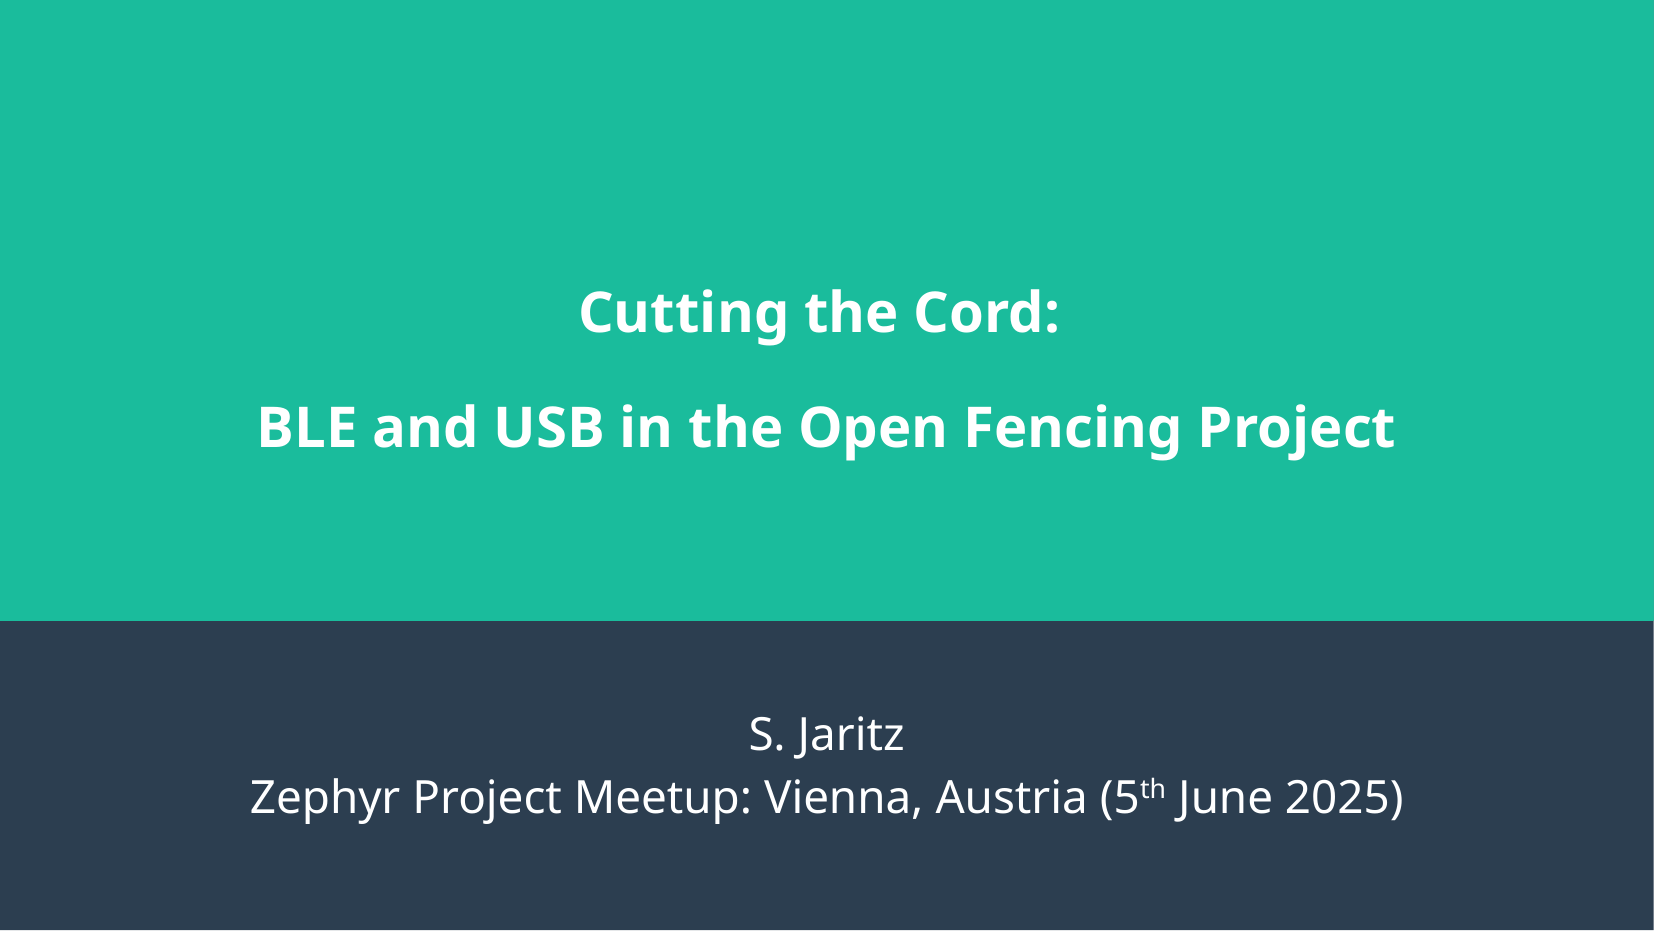

# Cutting the Cord: BLE and USB in the Open Fencing Project
S. Jaritz
Zephyr Project Meetup: Vienna, Austria (5th June 2025)